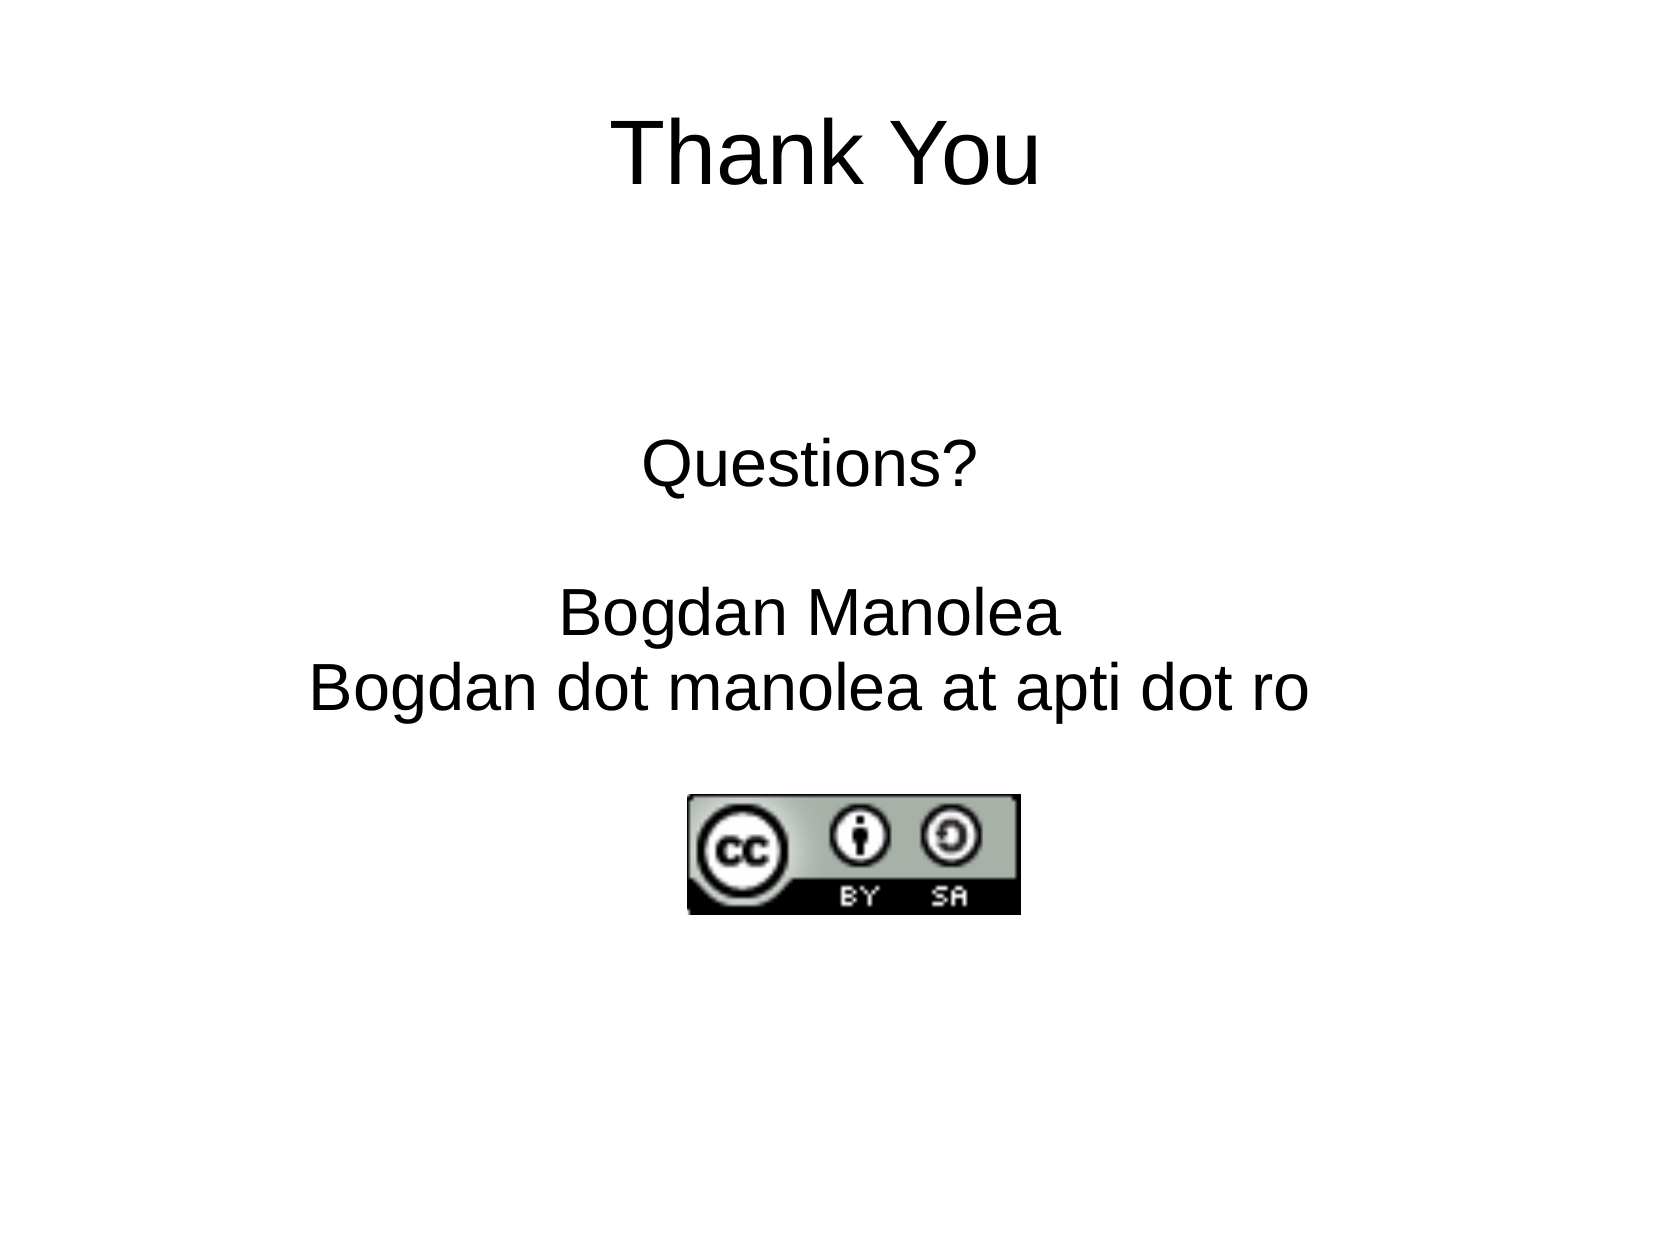

# Thank You
Questions?
Bogdan Manolea
Bogdan dot manolea at apti dot ro